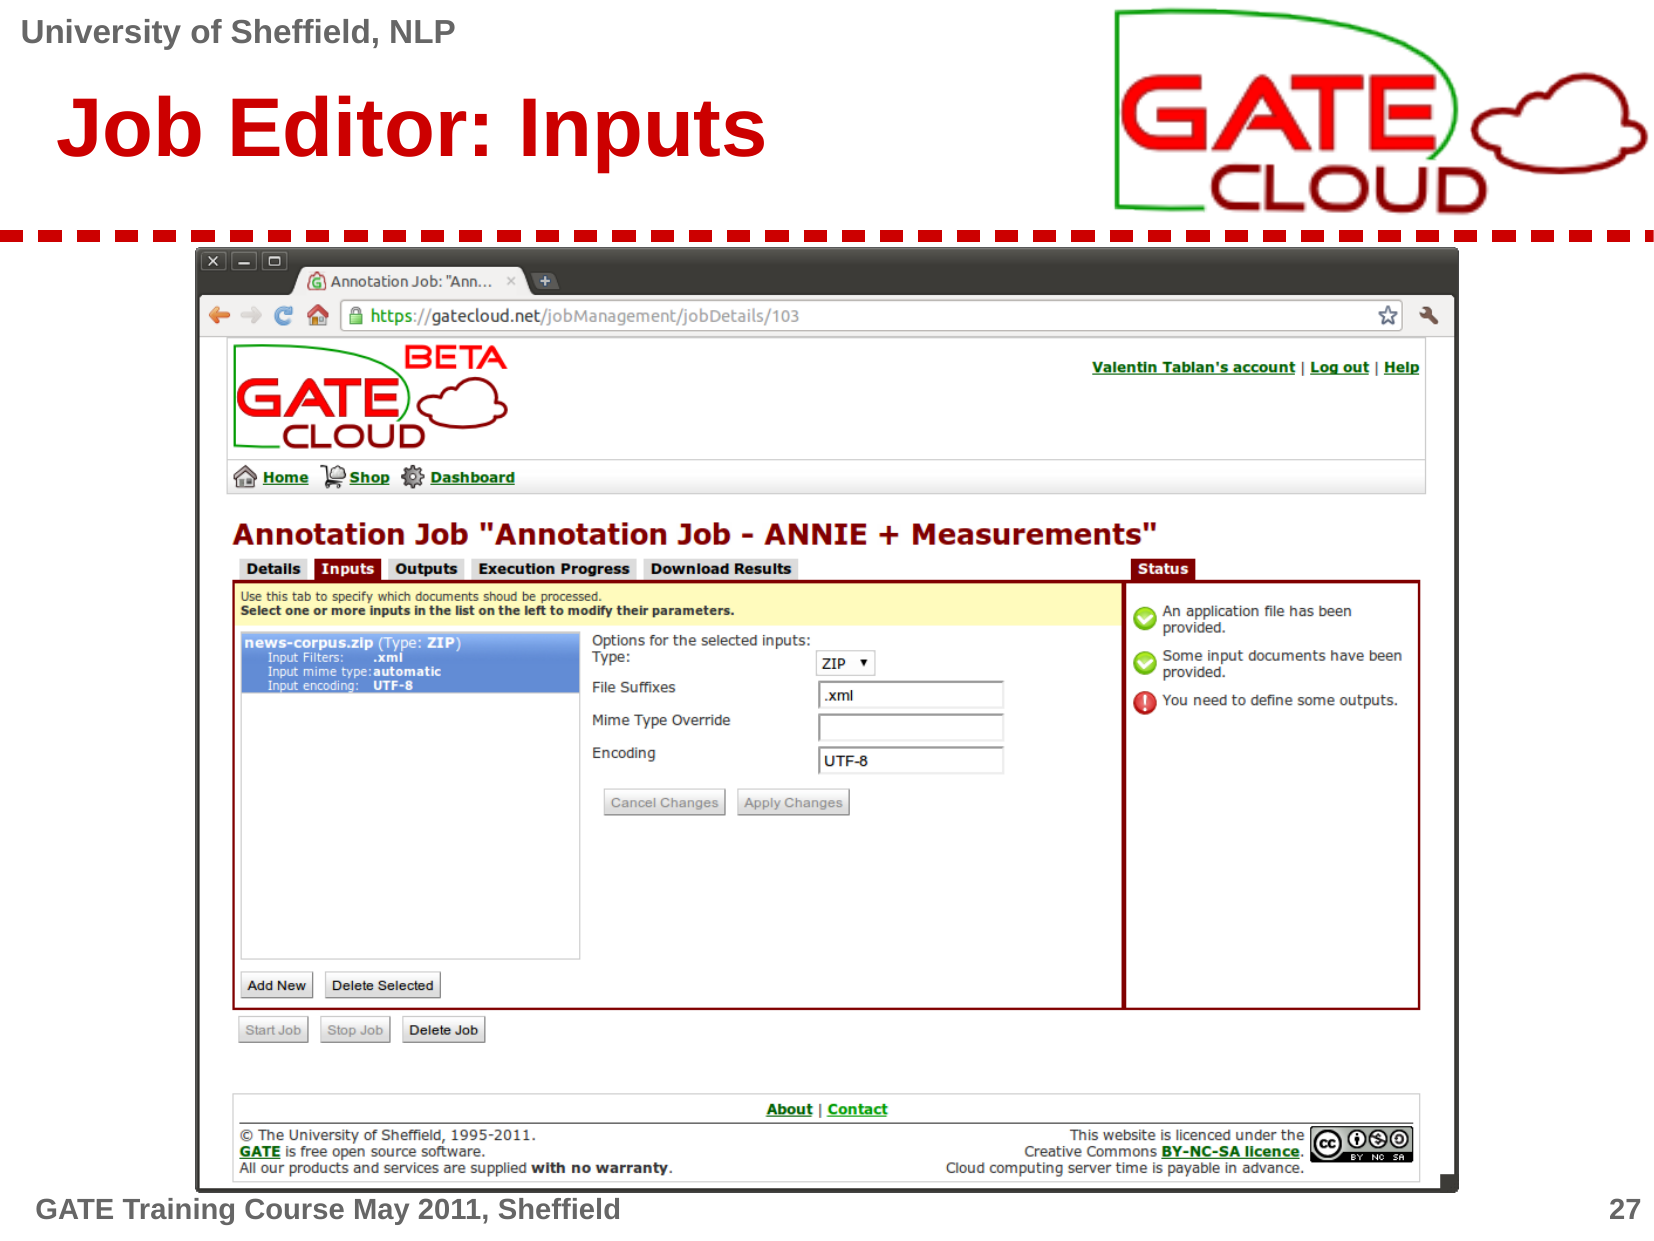

# Job Editor: Inputs
GATE Training Course May 2011, Sheffield
27